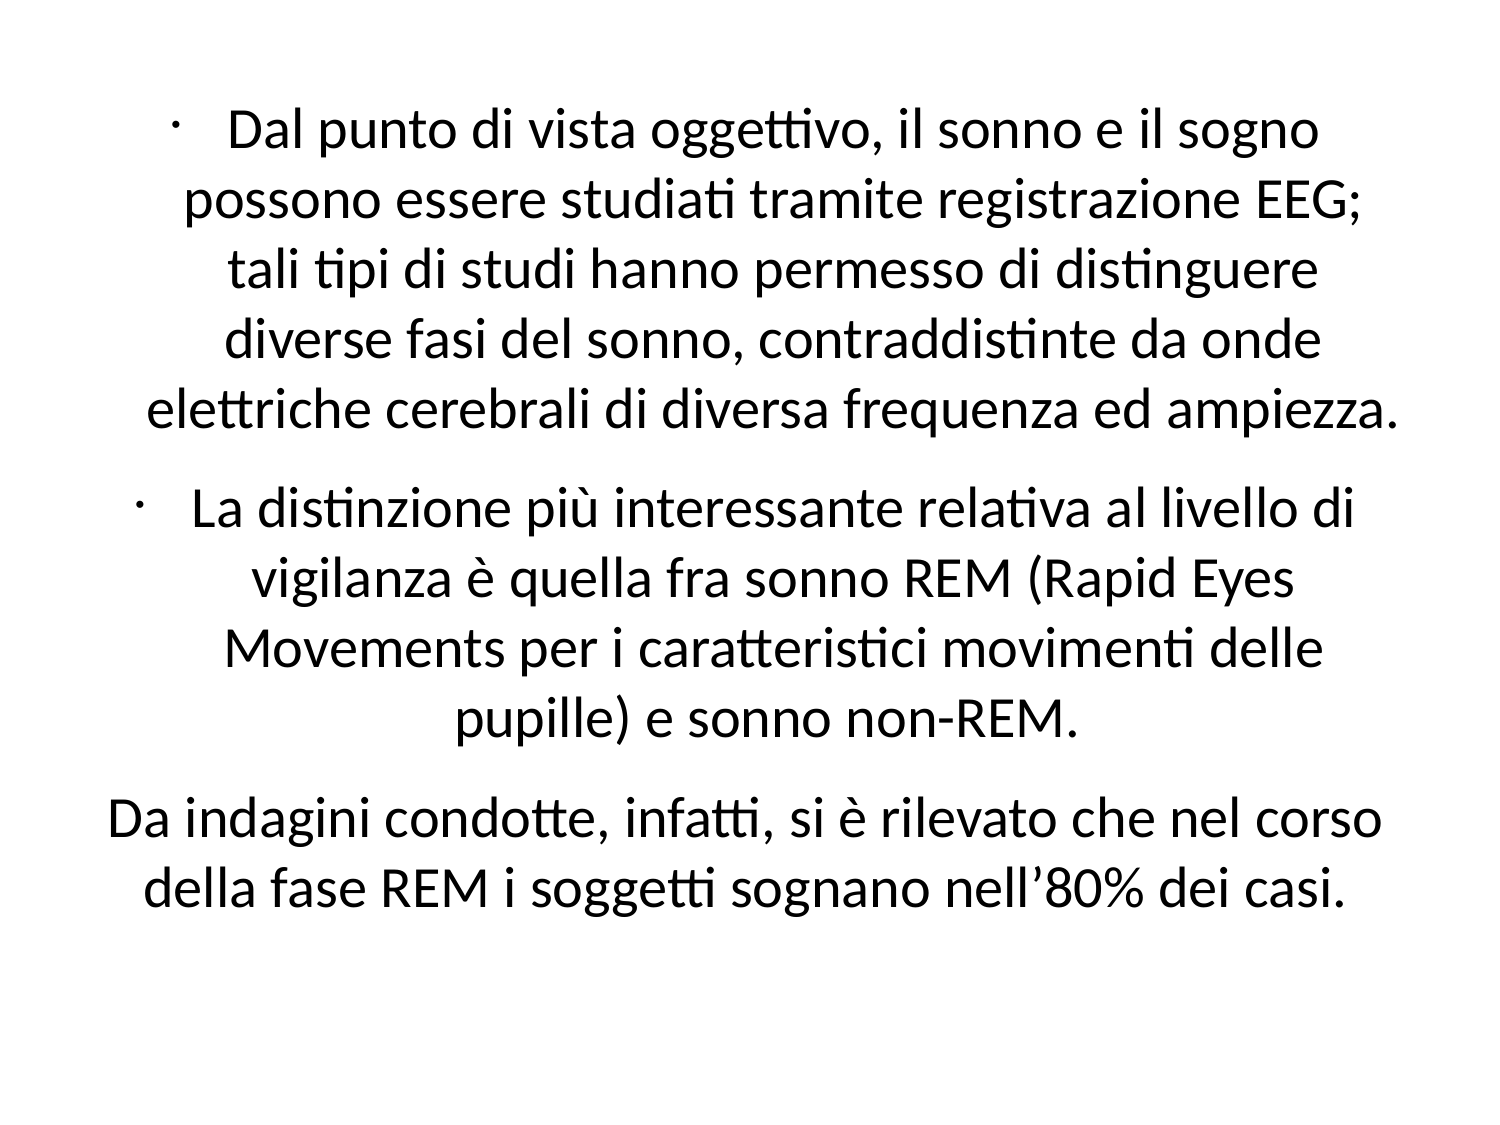

# Dal punto di vista oggettivo, il sonno e il sogno possono essere studiati tramite registrazione EEG; tali tipi di studi hanno permesso di distinguere diverse fasi del sonno, contraddistinte da onde elettriche cerebrali di diversa frequenza ed ampiezza.
La distinzione più interessante relativa al livello di vigilanza è quella fra sonno REM (Rapid Eyes Movements per i caratteristici movimenti delle pupille) e sonno non-REM.
Da indagini condotte, infatti, si è rilevato che nel corso della fase REM i soggetti sognano nell’80% dei casi.